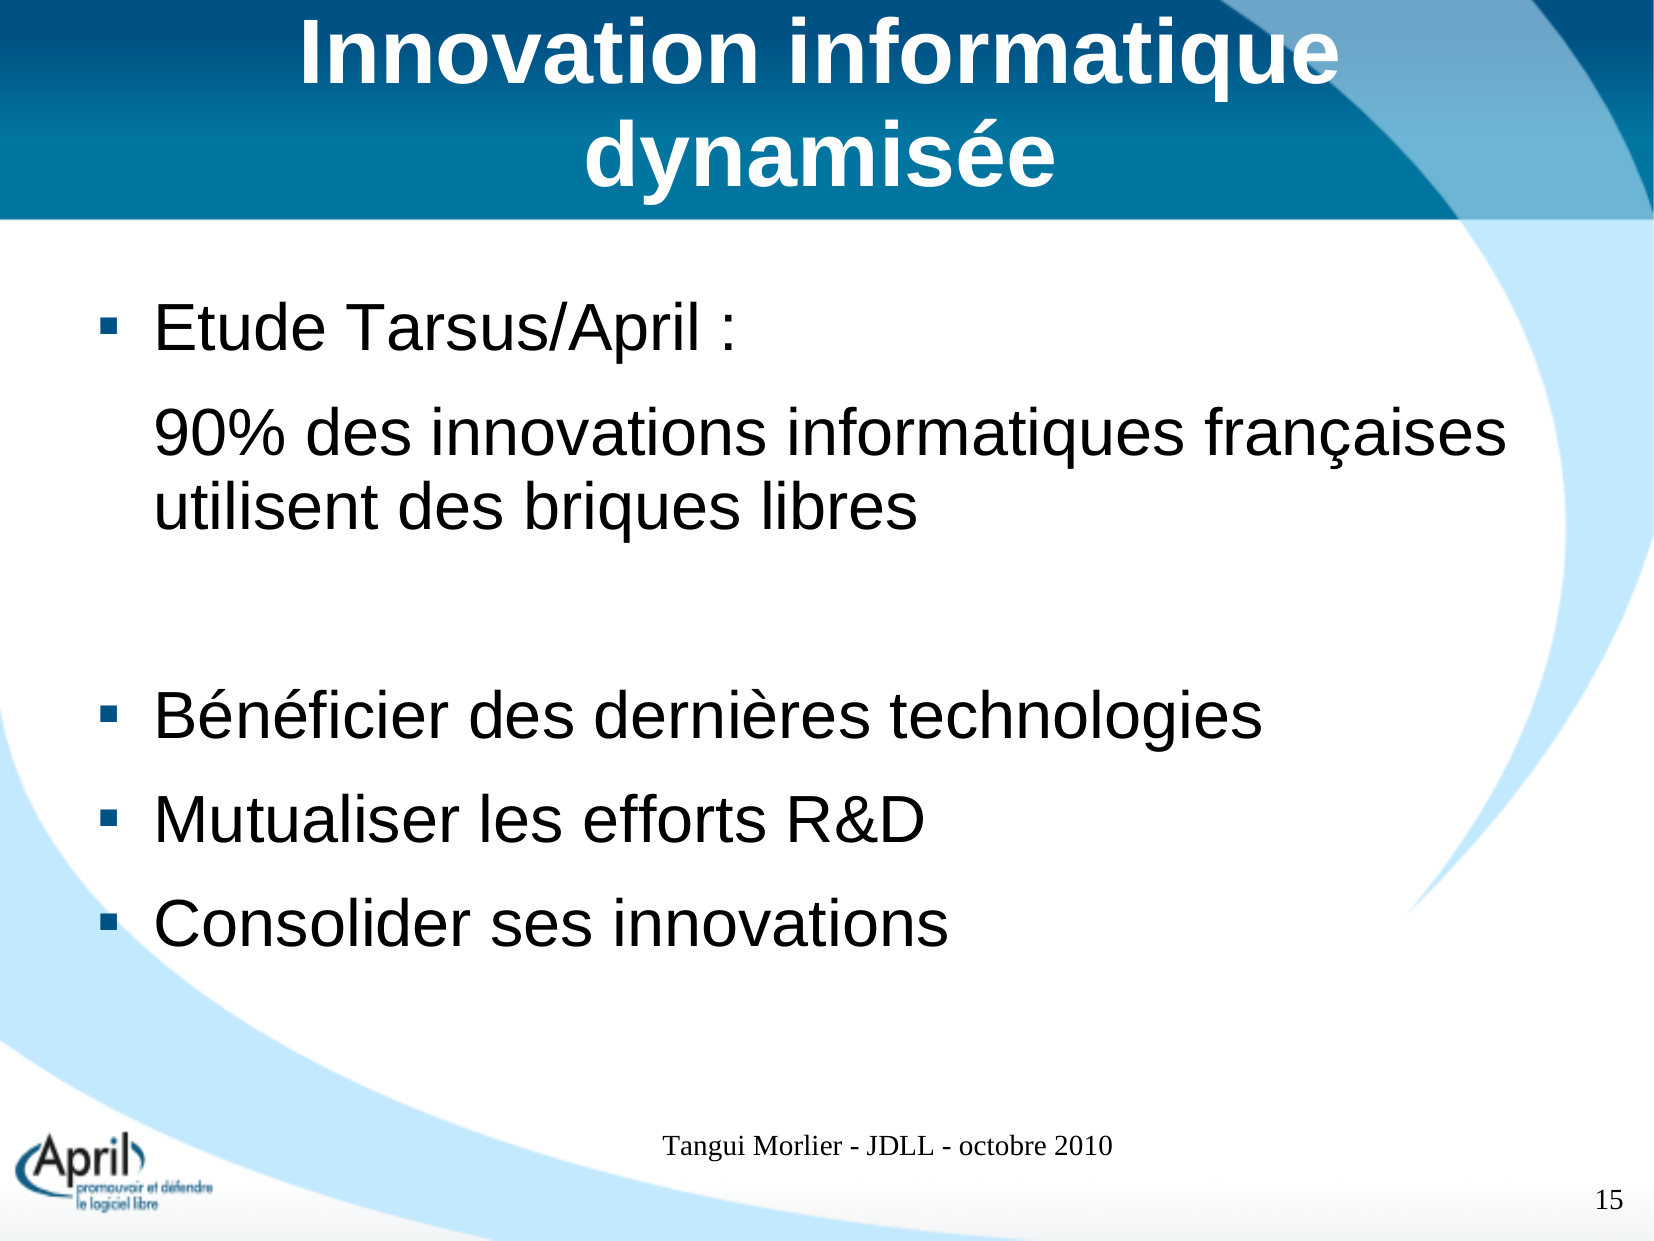

# Innovation informatique dynamisée
Etude Tarsus/April :
90% des innovations informatiques françaises utilisent des briques libres
Bénéficier des dernières technologies
Mutualiser les efforts R&D
Consolider ses innovations
Tangui Morlier - JDLL - octobre 2010
15